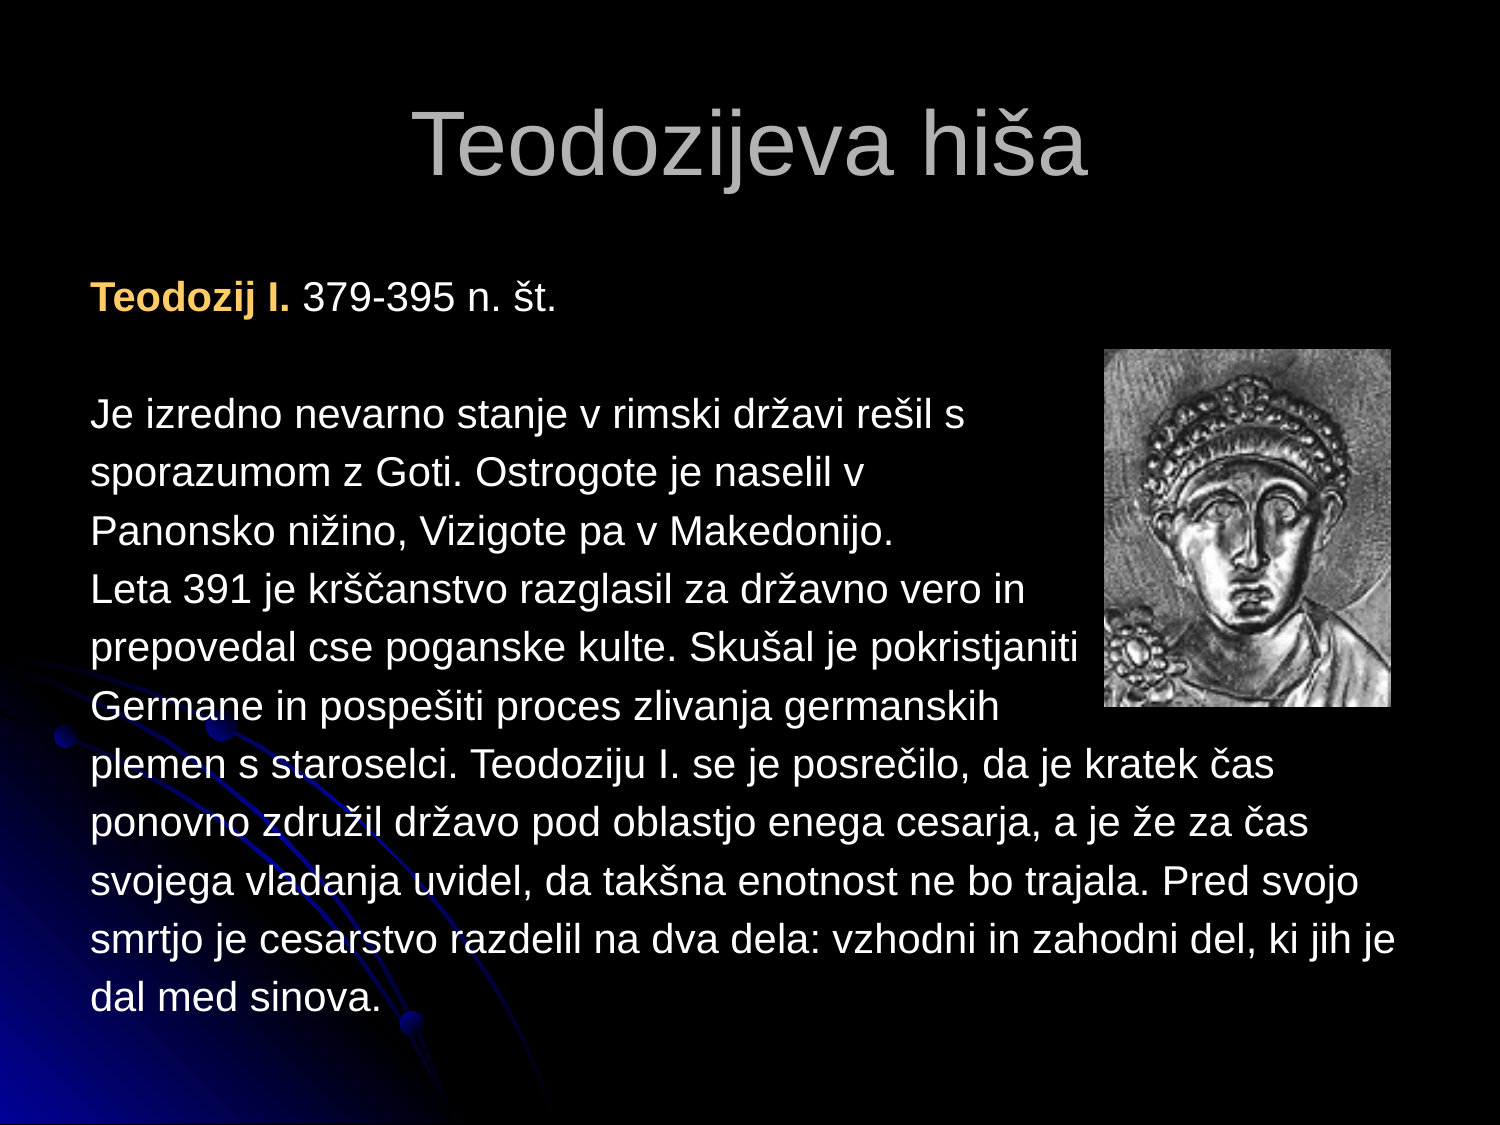

# Teodozijeva hiša
Teodozij I. 379-395 n. št.
Je izredno nevarno stanje v rimski državi rešil s
sporazumom z Goti. Ostrogote je naselil v
Panonsko nižino, Vizigote pa v Makedonijo.
Leta 391 je krščanstvo razglasil za državno vero in
prepovedal cse poganske kulte. Skušal je pokristjaniti
Germane in pospešiti proces zlivanja germanskih
plemen s staroselci. Teodoziju I. se je posrečilo, da je kratek čas
ponovno združil državo pod oblastjo enega cesarja, a je že za čas
svojega vladanja uvidel, da takšna enotnost ne bo trajala. Pred svojo
smrtjo je cesarstvo razdelil na dva dela: vzhodni in zahodni del, ki jih je
dal med sinova.